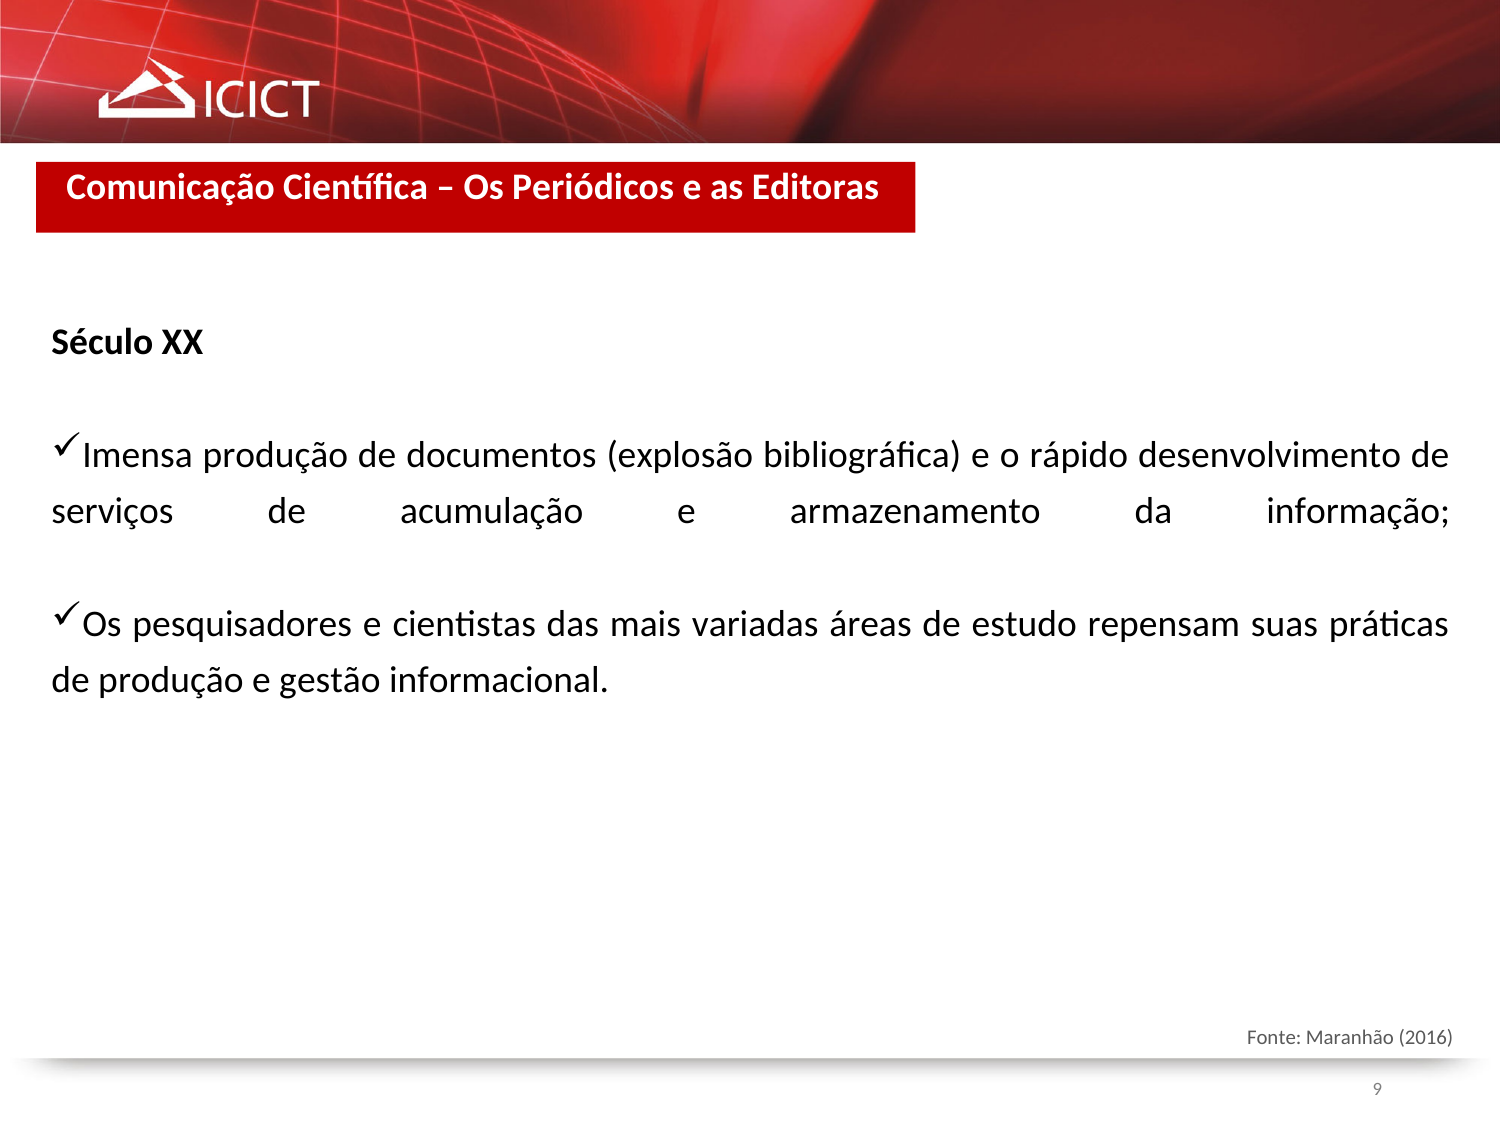

Comunicação Científica – Os Periódicos e as Editoras
Século XX
Imensa produção de documentos (explosão bibliográfica) e o rápido desenvolvimento de serviços de acumulação e armazenamento da informação;
Os pesquisadores e cientistas das mais variadas áreas de estudo repensam suas práticas de produção e gestão informacional.
Fonte: Maranhão (2016)